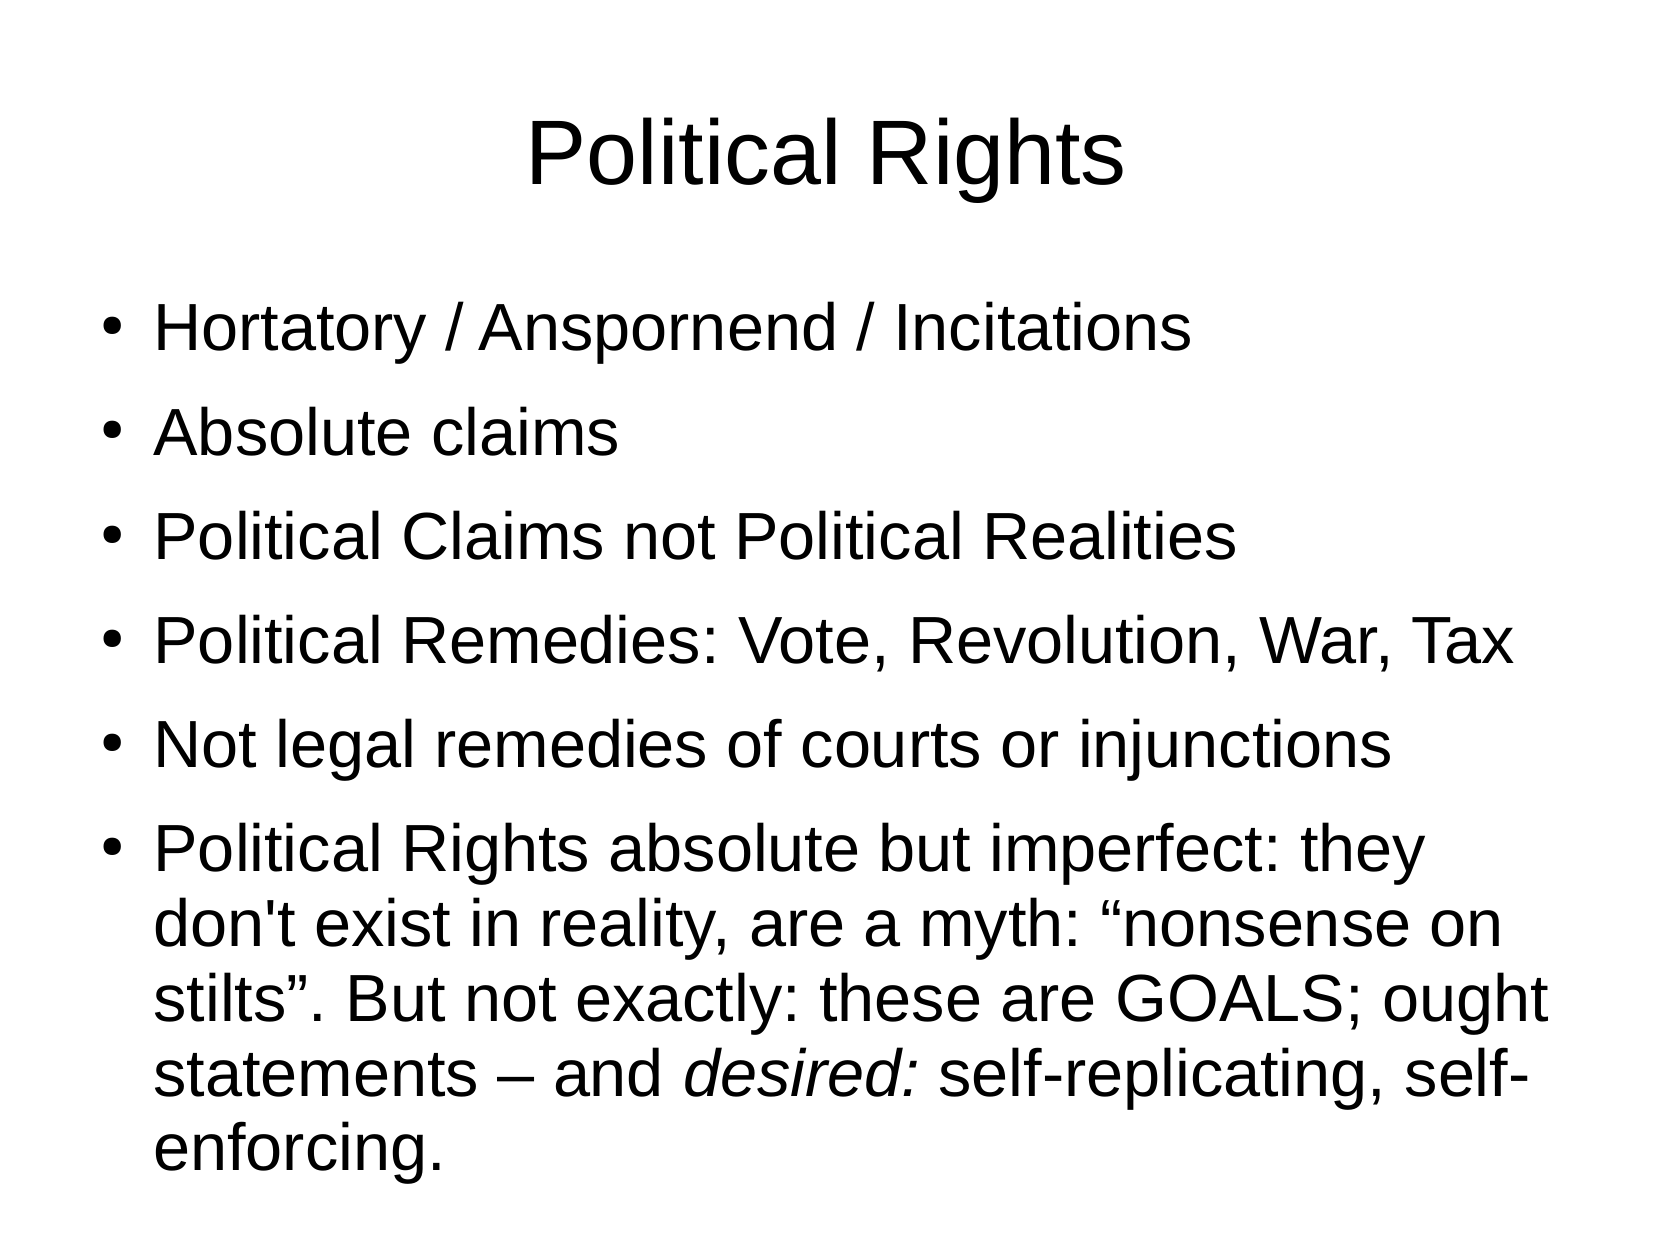

# Political Rights
Hortatory / Anspornend / Incitations
Absolute claims
Political Claims not Political Realities
Political Remedies: Vote, Revolution, War, Tax
Not legal remedies of courts or injunctions
Political Rights absolute but imperfect: they don't exist in reality, are a myth: “nonsense on stilts”. But not exactly: these are GOALS; ought statements – and desired: self-replicating, self-enforcing.